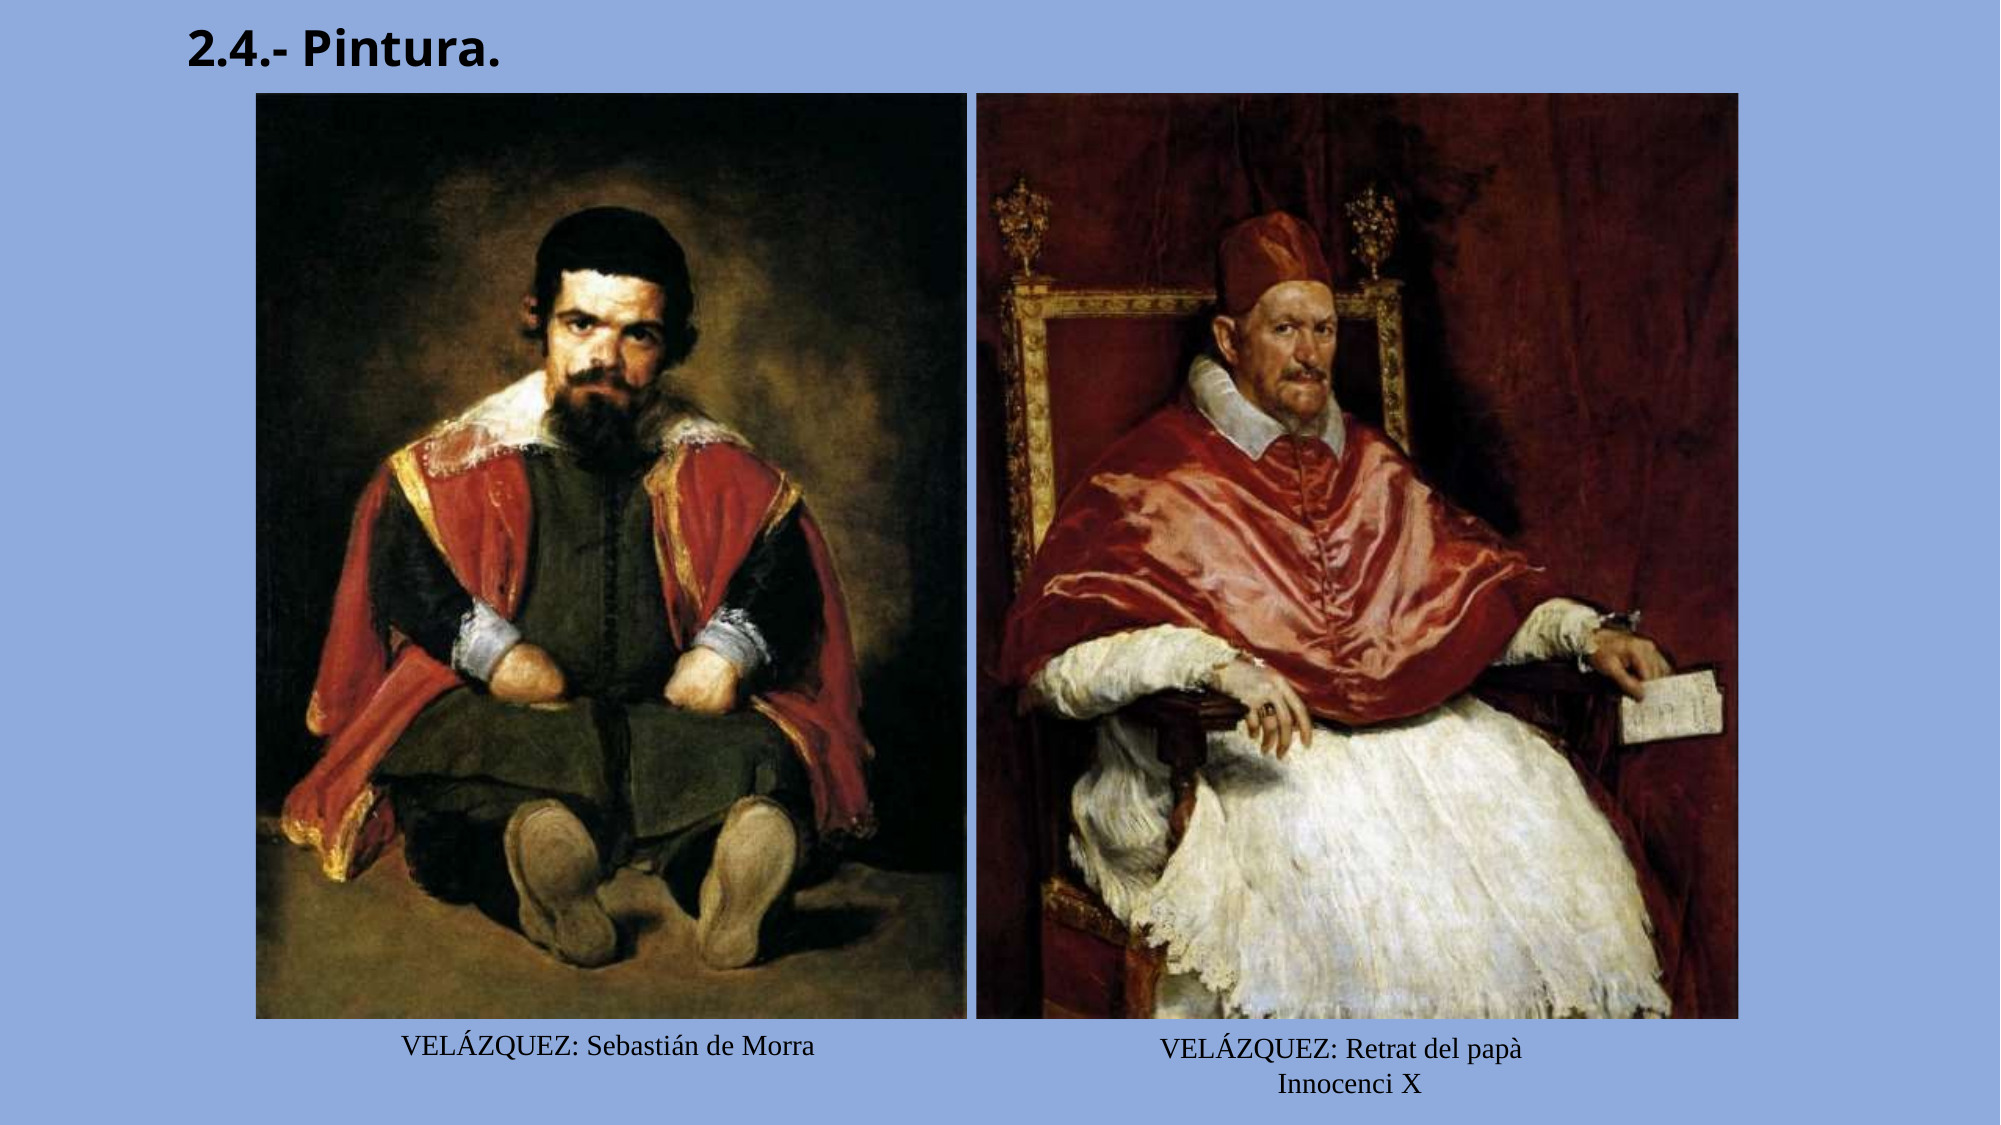

2.4.- Pintura.
# 4.4.- Pintura.
VELÁZQUEZ: Sebastián de Morra
VELÁZQUEZ: Retrat del papà Innocenci X